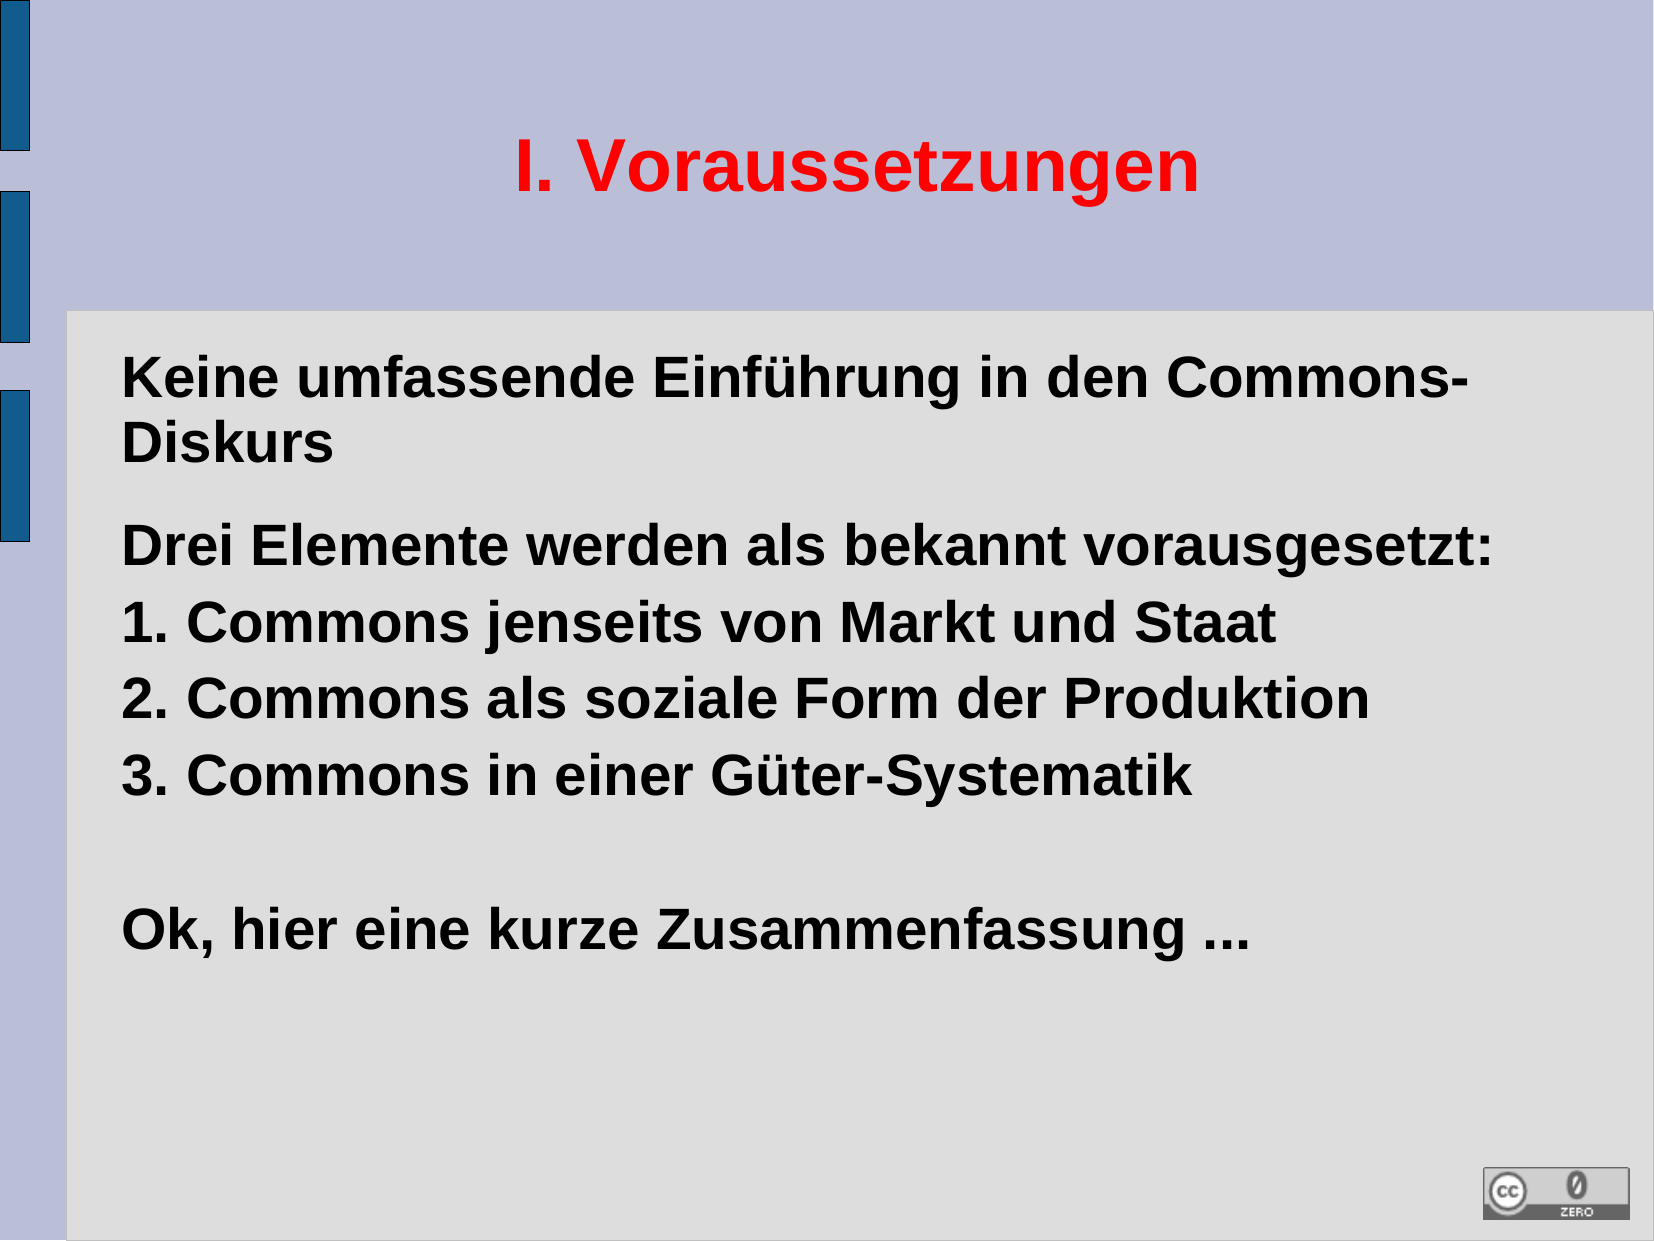

# I. Voraussetzungen
Keine umfassende Einführung in den Commons-Diskurs
Drei Elemente werden als bekannt vorausgesetzt:
1. Commons jenseits von Markt und Staat
2. Commons als soziale Form der Produktion
3. Commons in einer Güter-Systematik
Ok, hier eine kurze Zusammenfassung ...